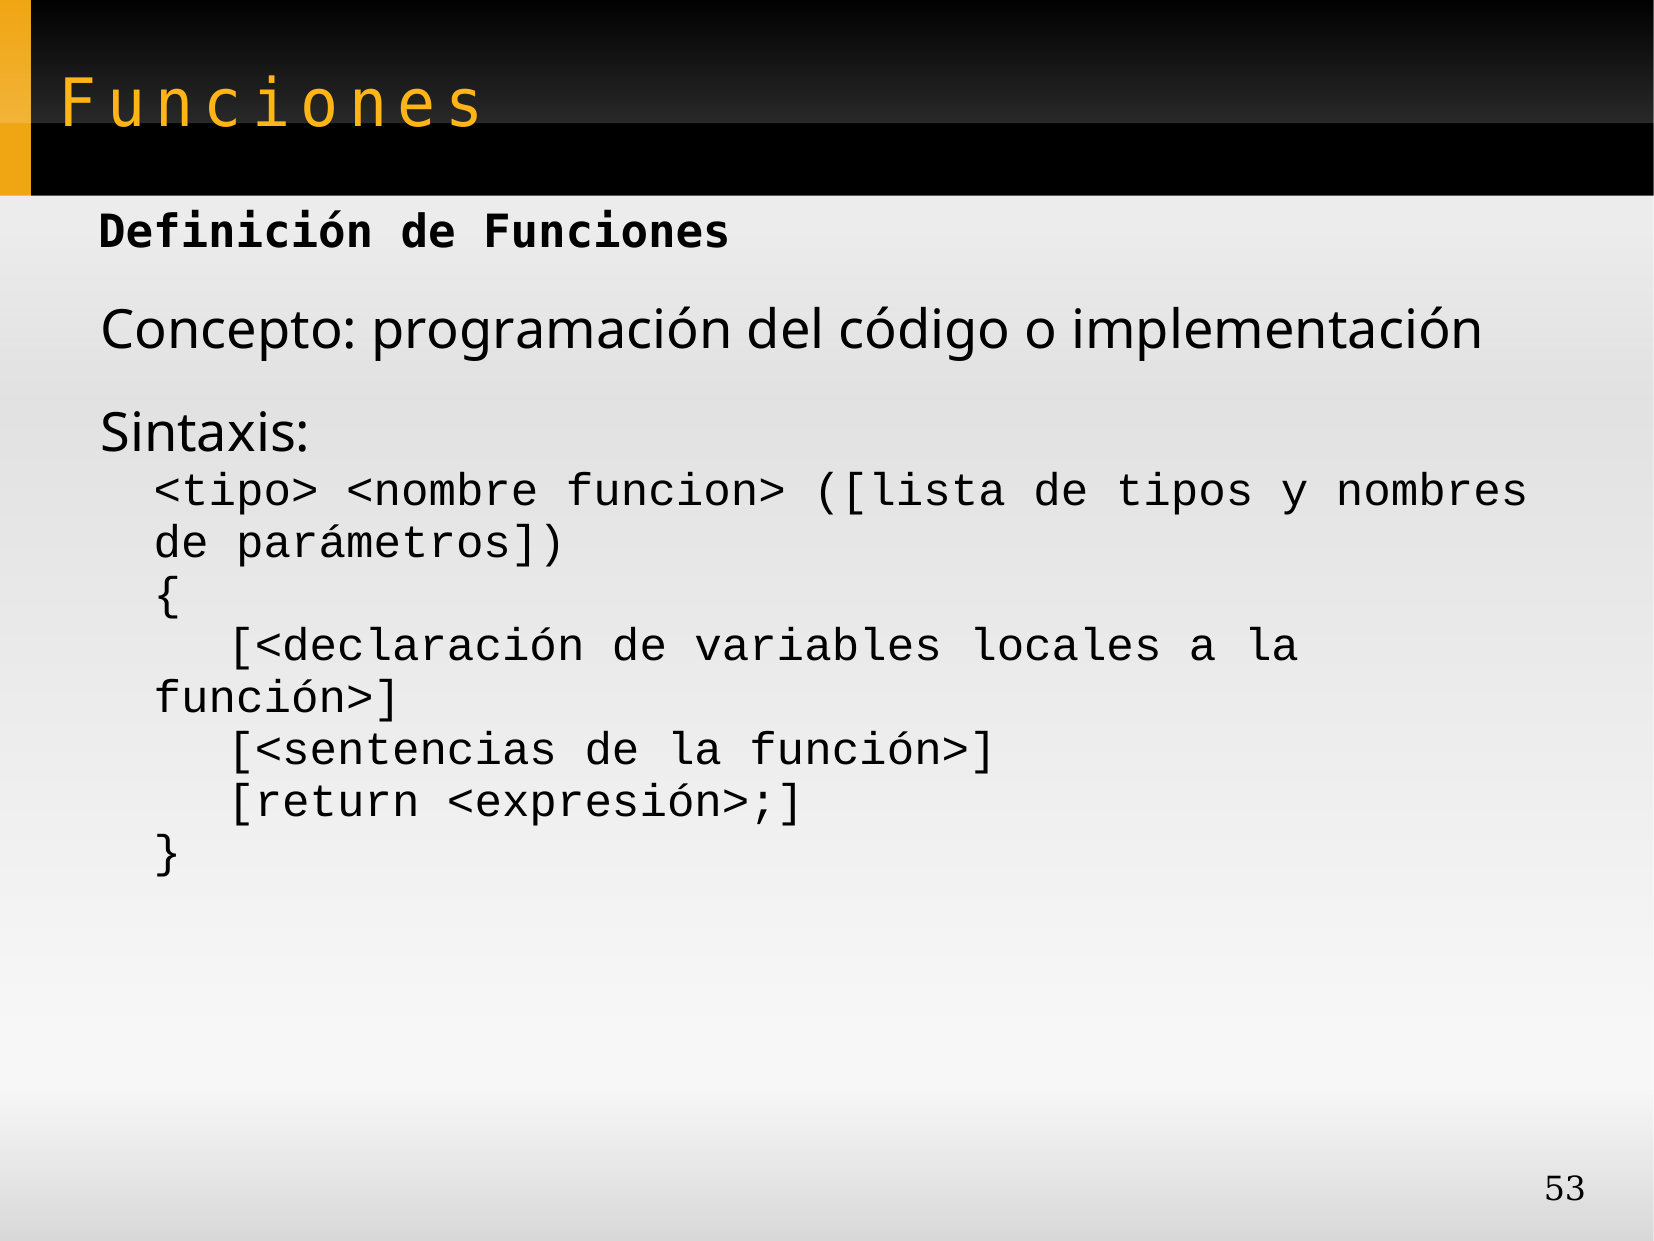

# Funciones
Definición de Funciones
Concepto: programación del código o implementación
Sintaxis:
<tipo> <nombre funcion> ([lista de tipos y nombres de parámetros])
{
	[<declaración de variables locales a la función>]
	[<sentencias de la función>]
	[return <expresión>;]
}
53